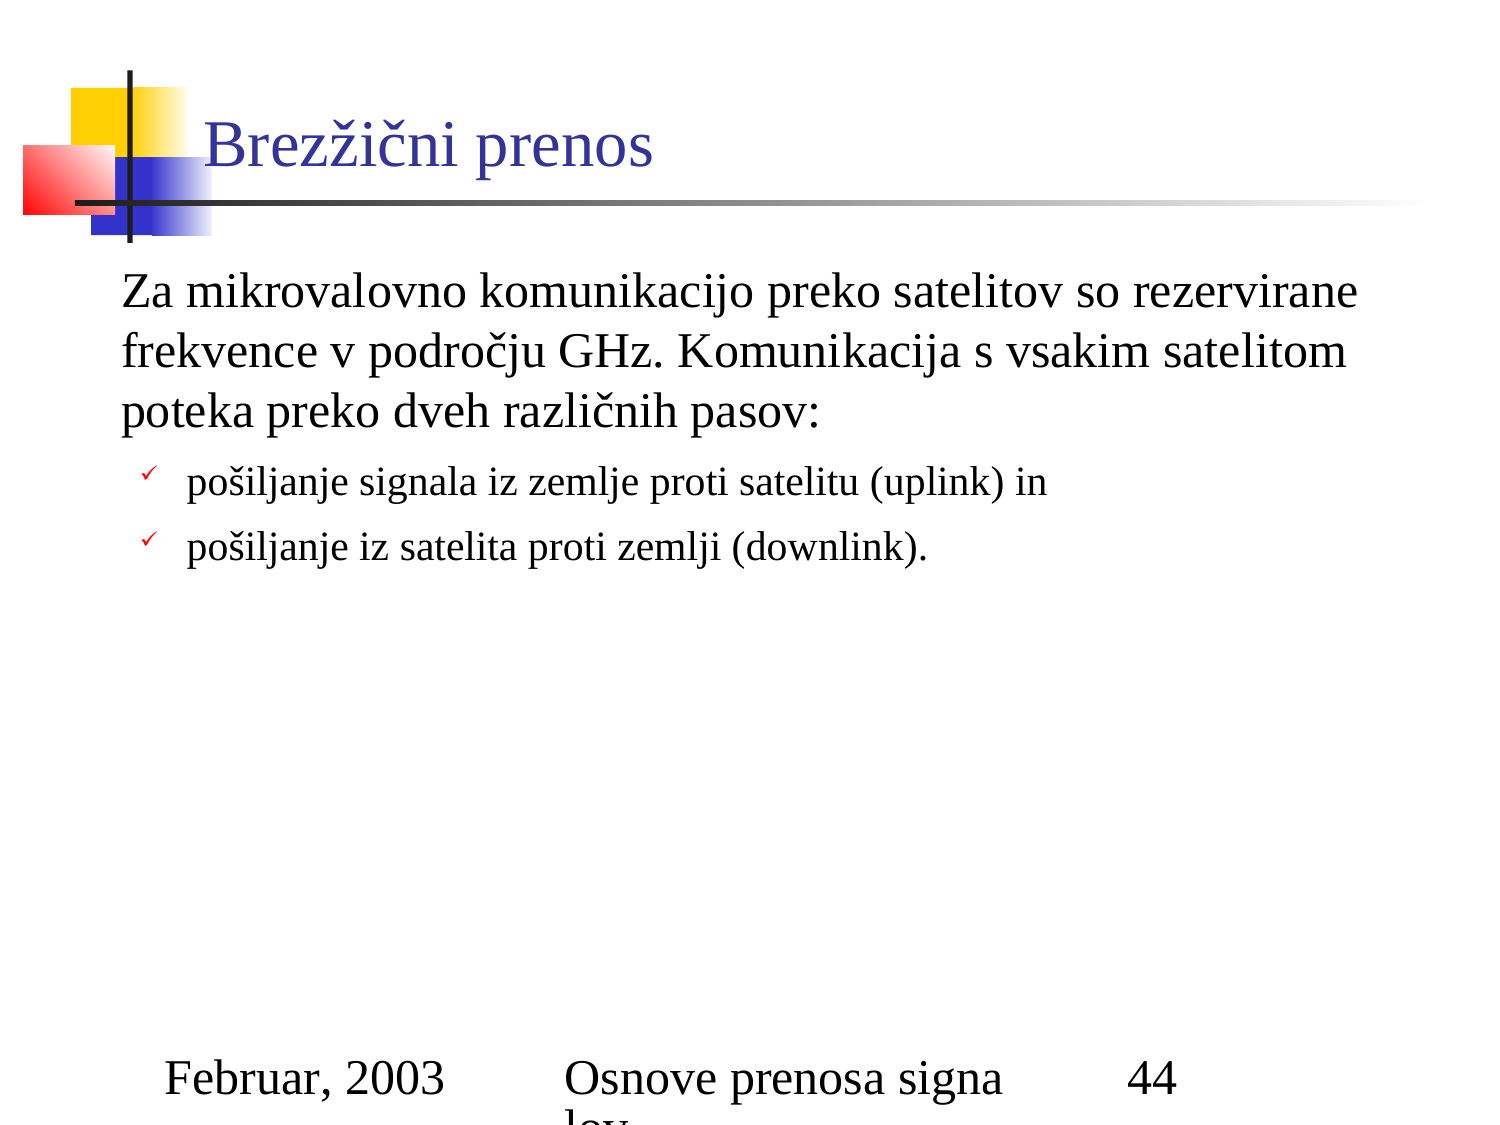

# Brezžični prenos
	Za mikrovalovno komunikacijo preko satelitov so rezervirane frekvence v področju GHz. Komunikacija s vsakim satelitom poteka preko dveh različnih pasov:
pošiljanje signala iz zemlje proti satelitu (uplink) in
pošiljanje iz satelita proti zemlji (downlink).
Februar, 2003
Osnove prenosa signalov
44